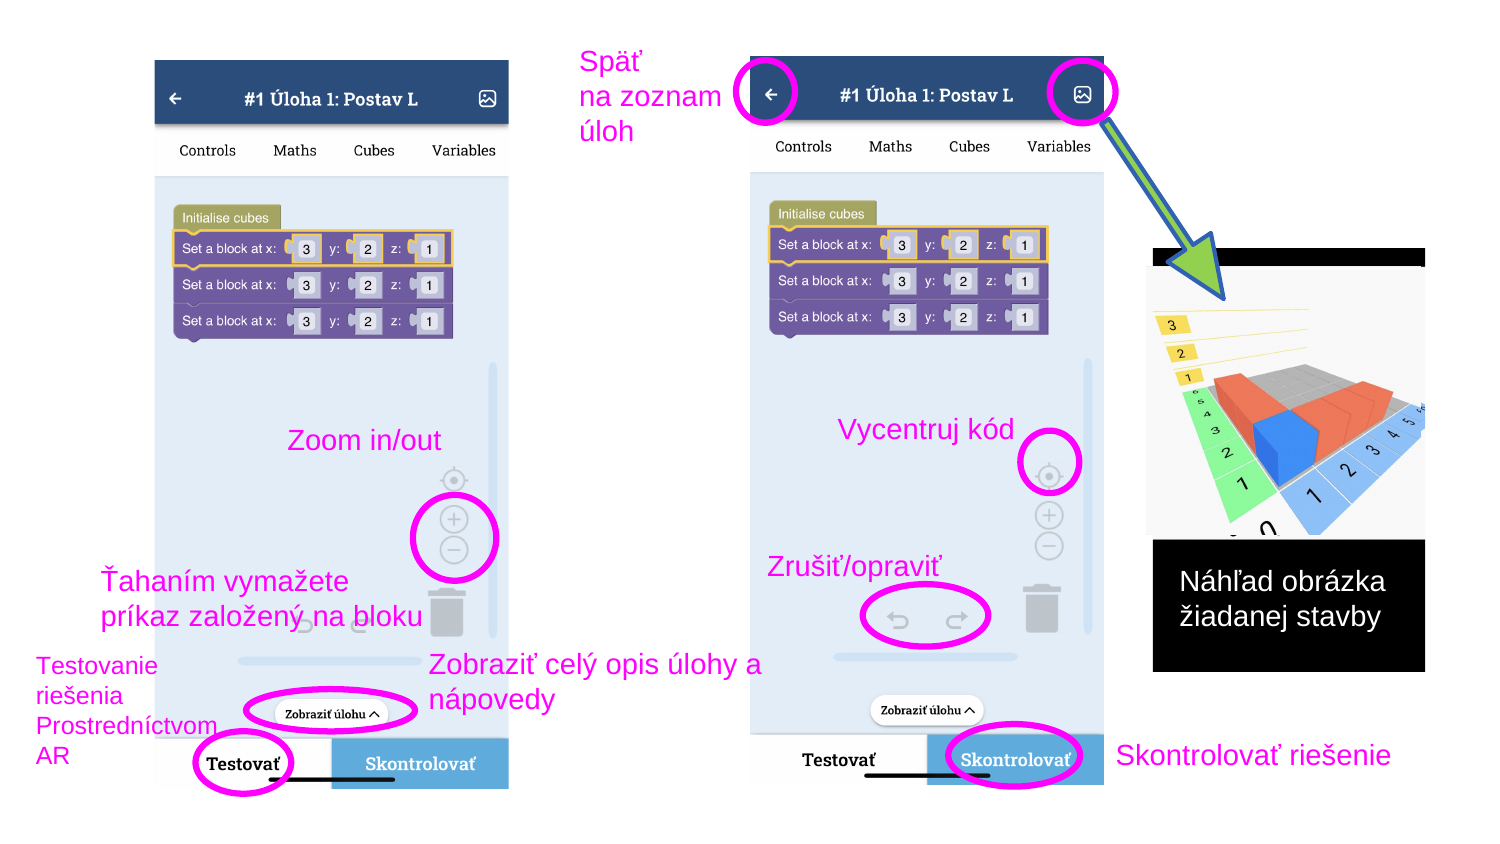

Späť
na zoznam
úloh
Vycentruj kód
Zoom in/out
Zrušiť/opraviť
Ťahaním vymažete
príkaz založený na bloku
Náhľad obrázka
žiadanej stavby
Zobraziť celý opis úlohy a nápovedy
Testovanie
riešenia
Prostredníctvom
AR
Skontrolovať riešenie